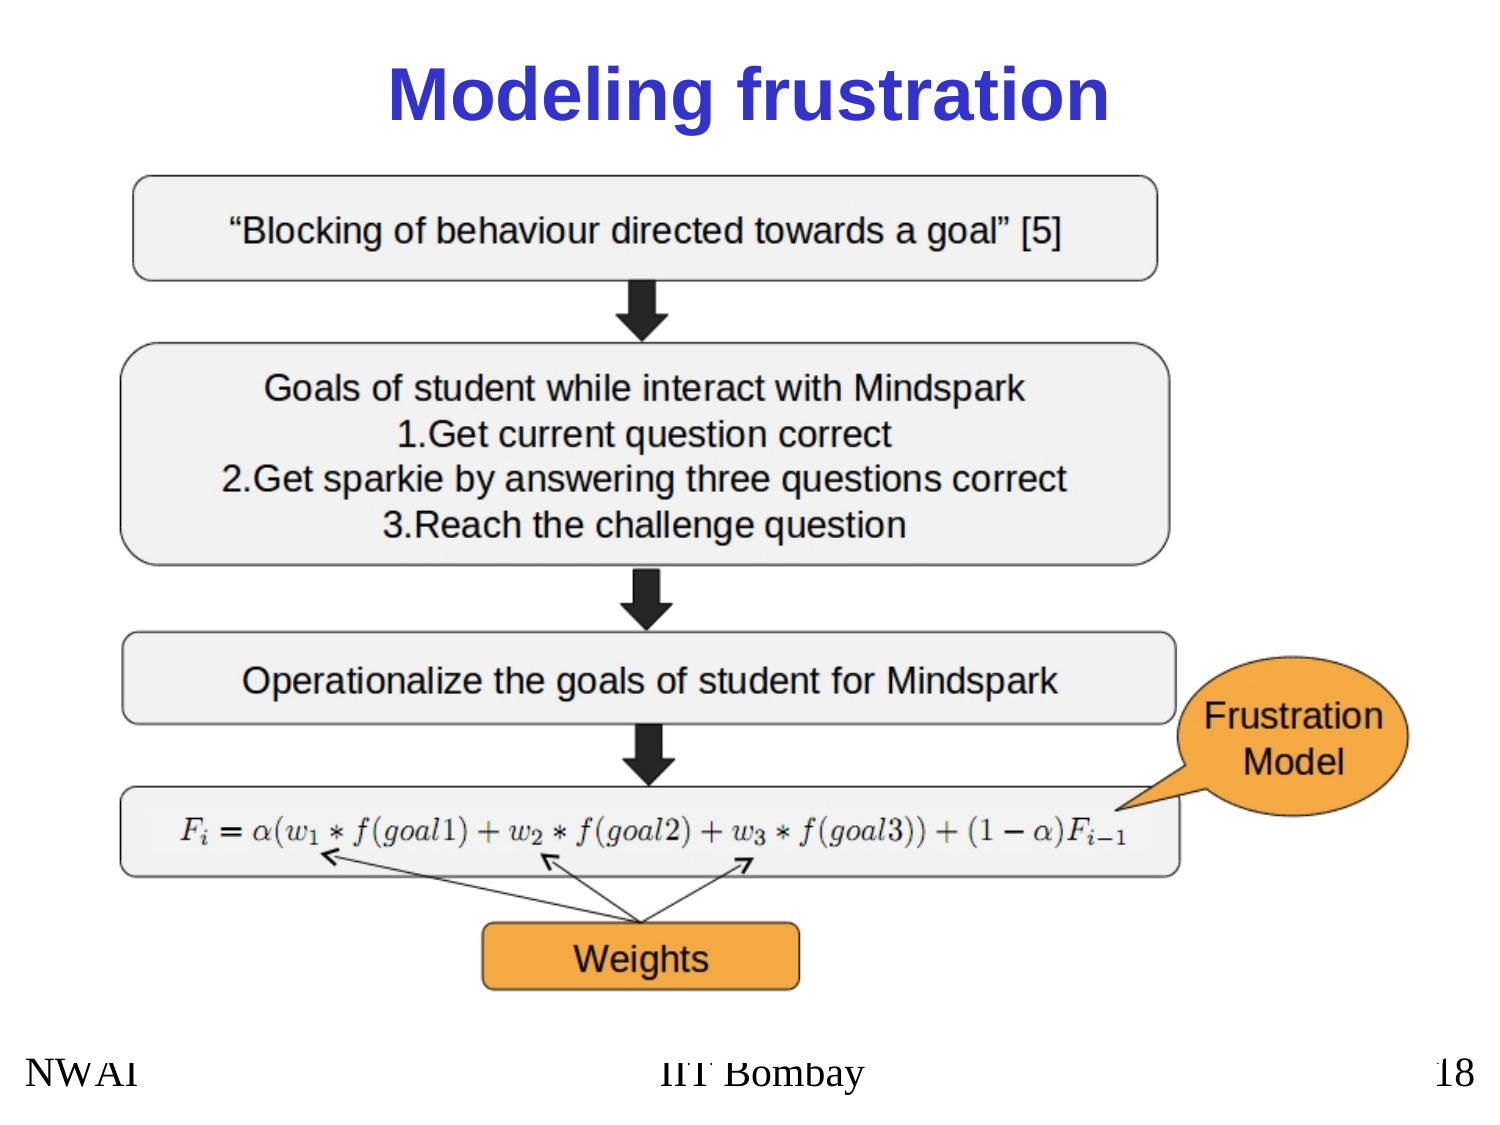

# Modeling frustration
NWAI
IIT Bombay
18